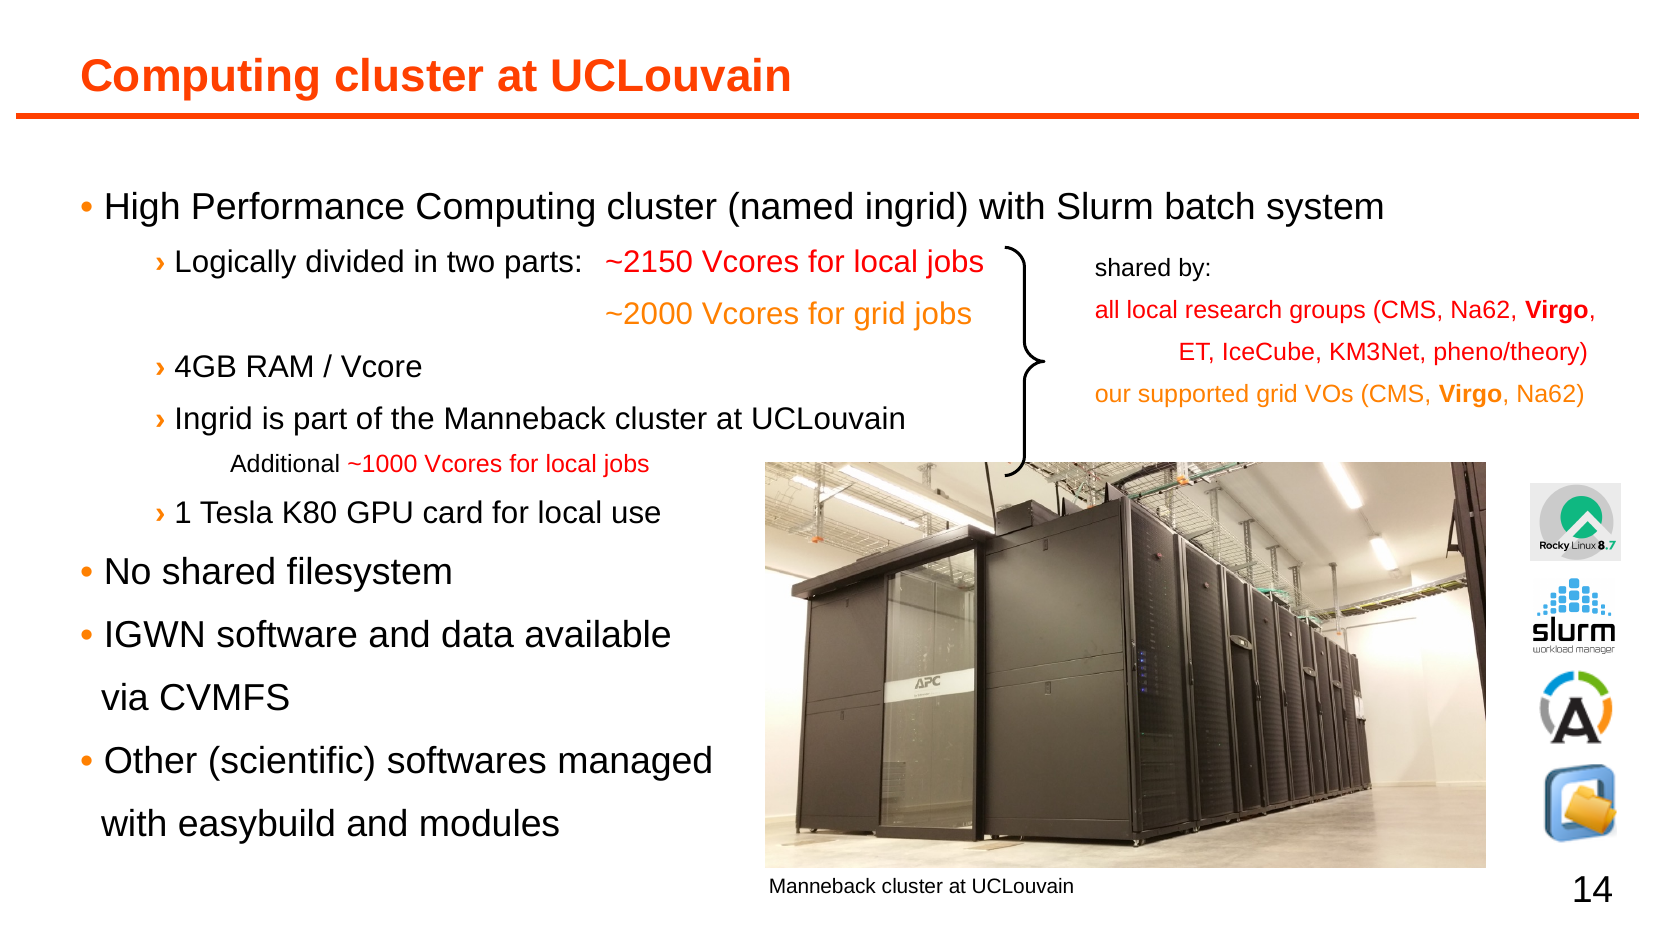

Computing cluster at UCLouvain
• High Performance Computing cluster (named ingrid) with Slurm batch system
	› Logically divided in two parts: 	~2150 Vcores for local jobs
							~2000 Vcores for grid jobs
	› 4GB RAM / Vcore
	› Ingrid is part of the Manneback cluster at UCLouvain
		Additional ~1000 Vcores for local jobs
	› 1 Tesla K80 GPU card for local use
• No shared filesystem
• IGWN software and data available
 via CVMFS
• Other (scientific) softwares managed
 with easybuild and modules
shared by:
all local research groups (CMS, Na62, Virgo,
 ET, IceCube, KM3Net, pheno/theory)
our supported grid VOs (CMS, Virgo, Na62)
14
Manneback cluster at UCLouvain